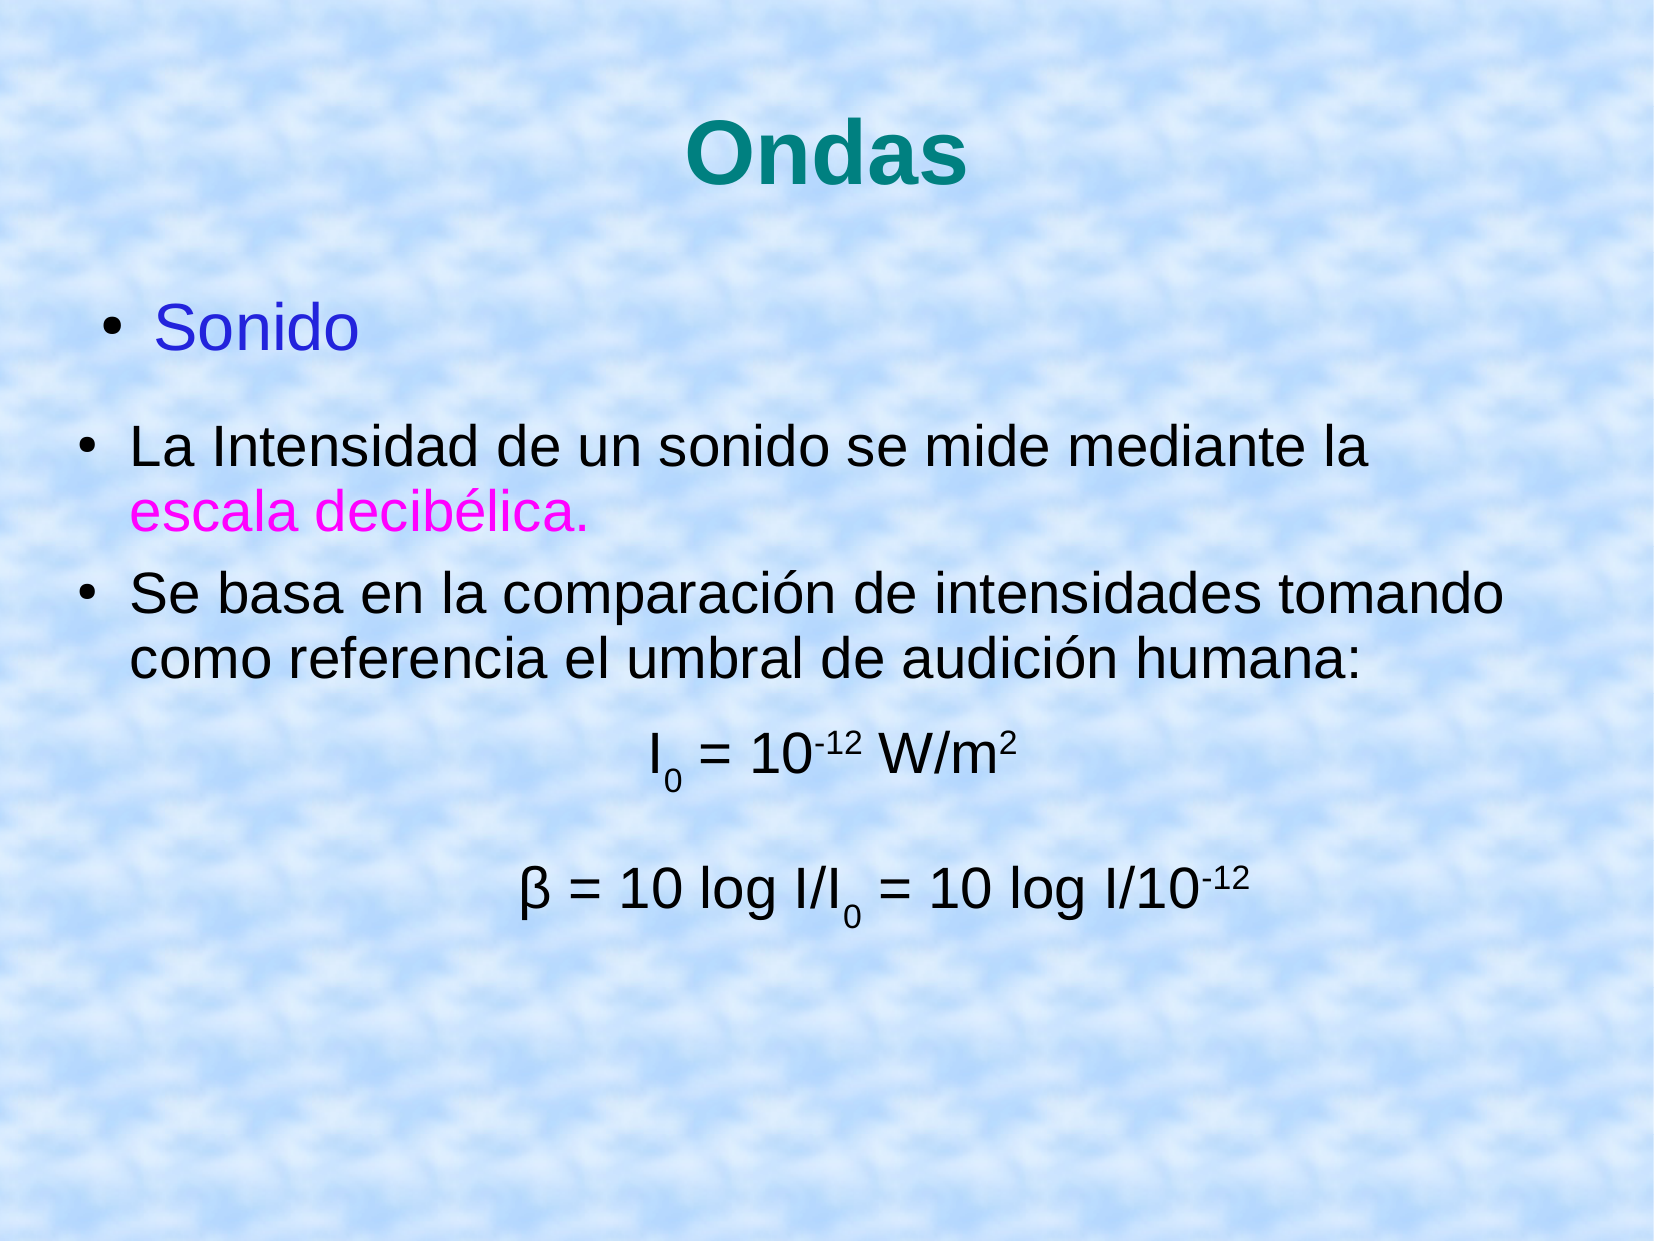

# Ondas
Sonido
La Intensidad de un sonido se mide mediante la escala decibélica.
Se basa en la comparación de intensidades tomando como referencia el umbral de audición humana:
I0 = 10-12 W/m2
β = 10 log I/I0 = 10 log I/10-12